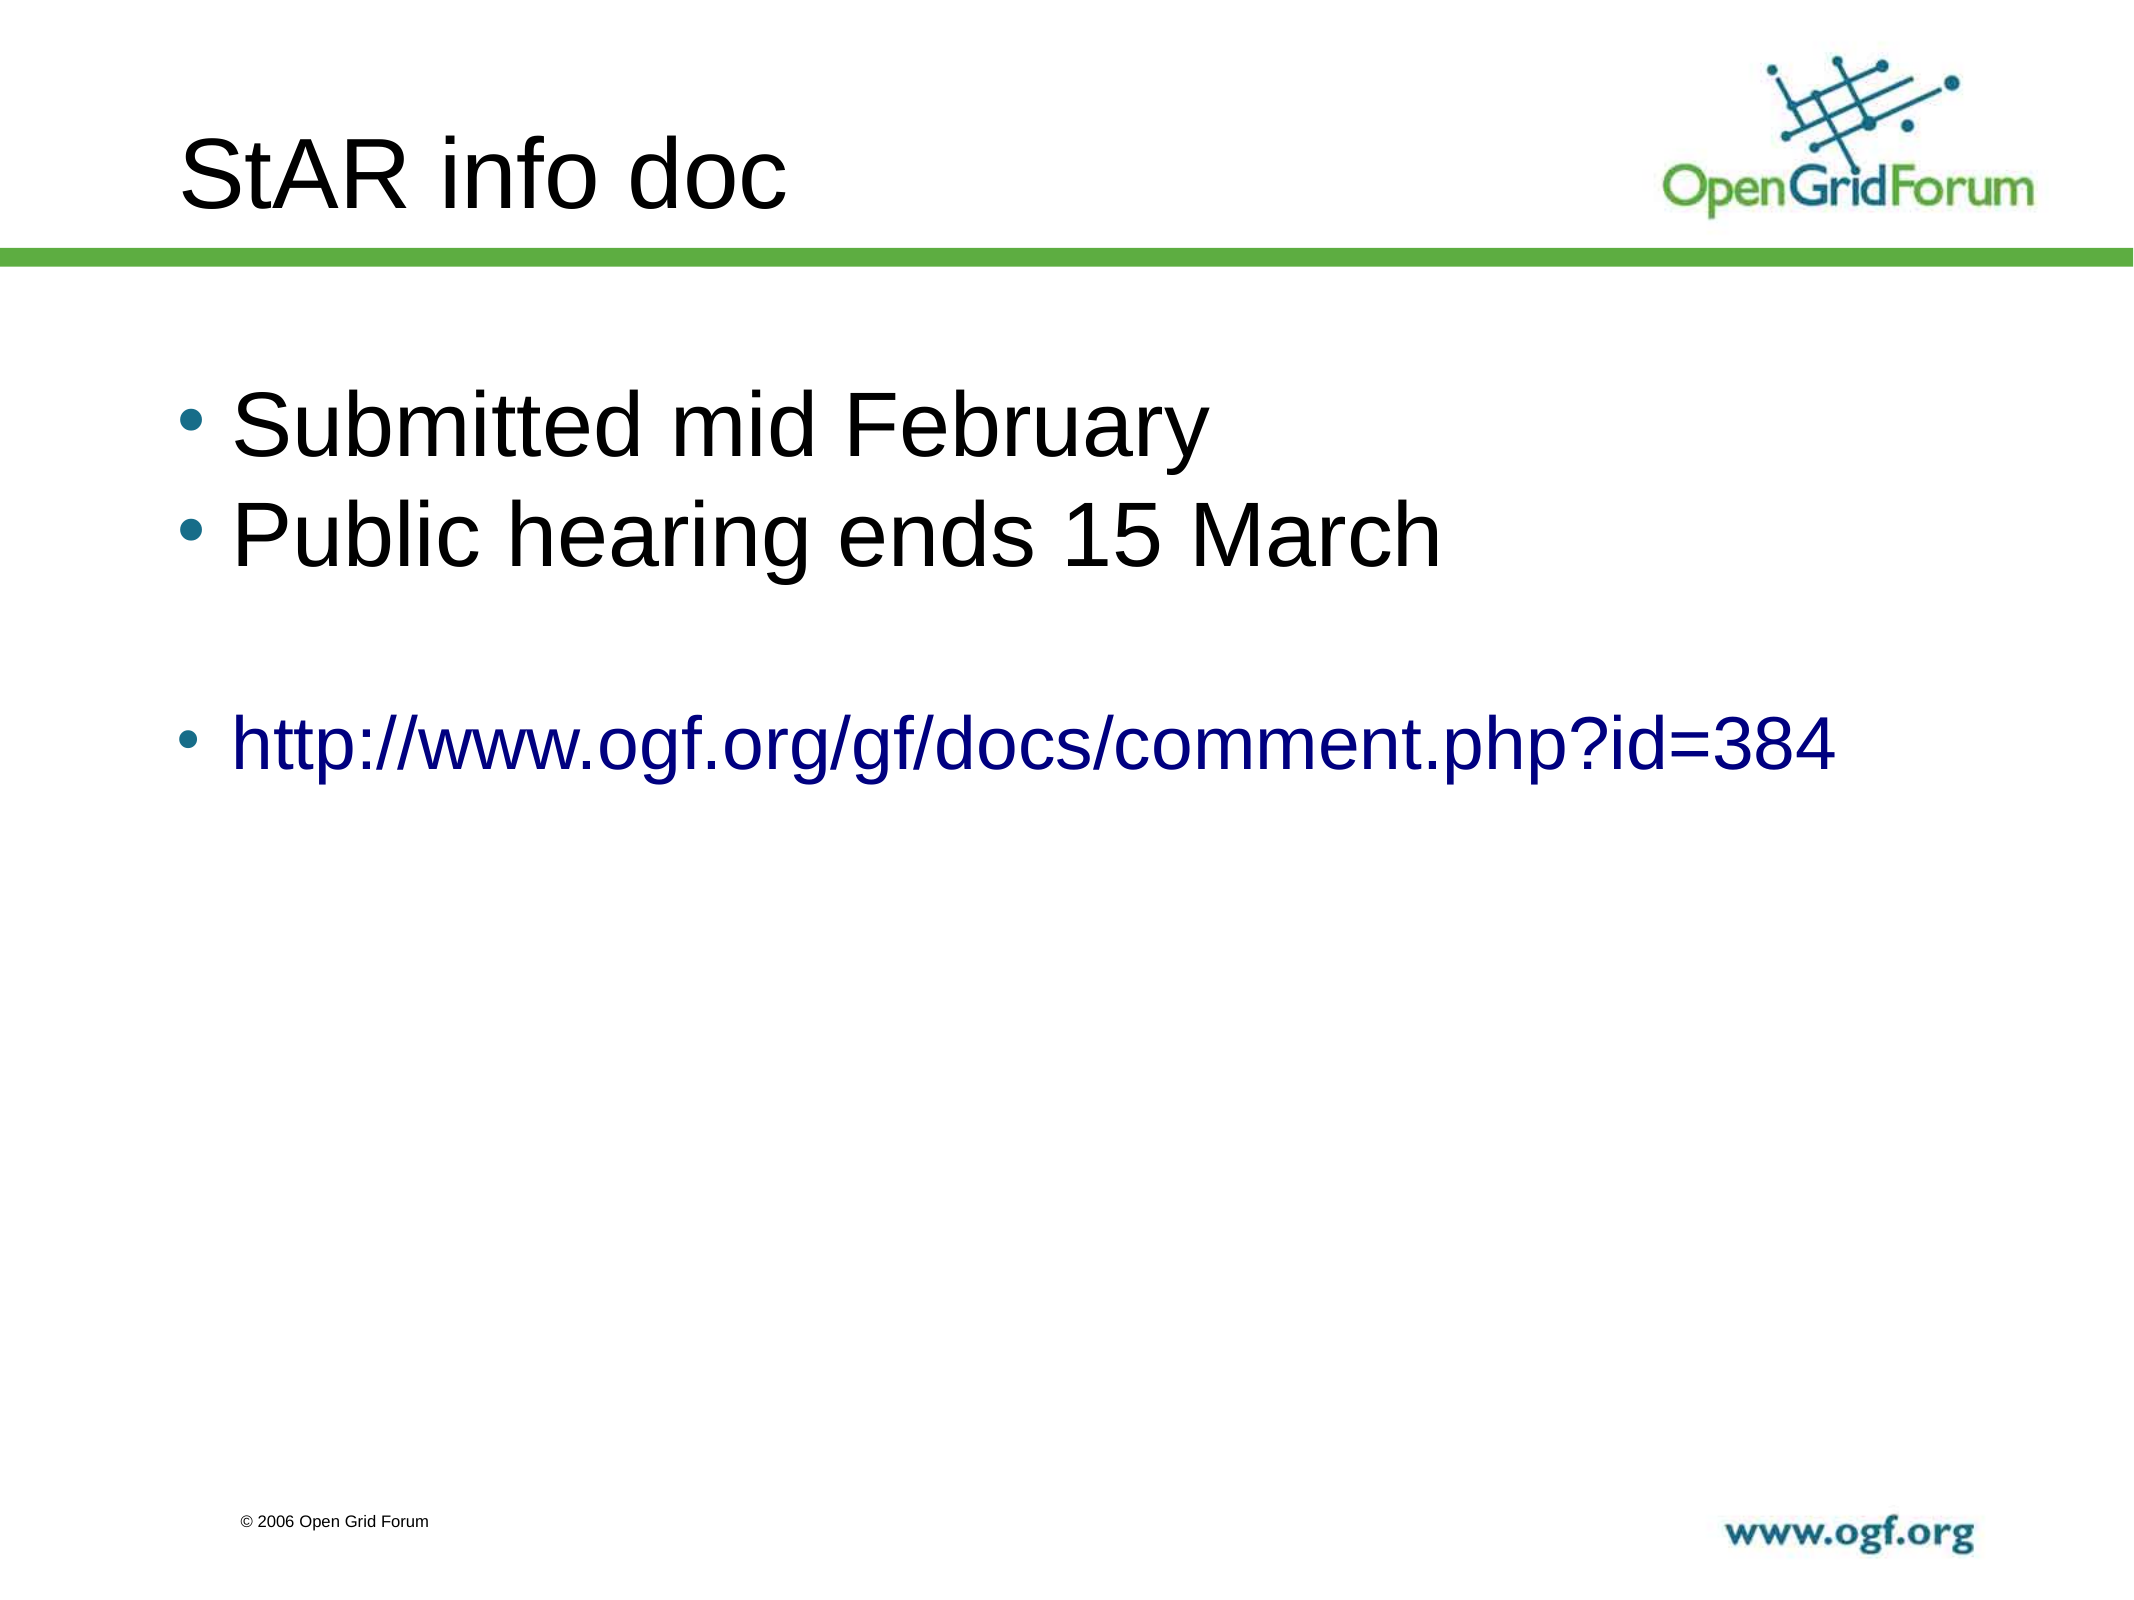

# StAR info doc
Submitted mid February
Public hearing ends 15 March
http://www.ogf.org/gf/docs/comment.php?id=384
© 2006 Open Grid Forum